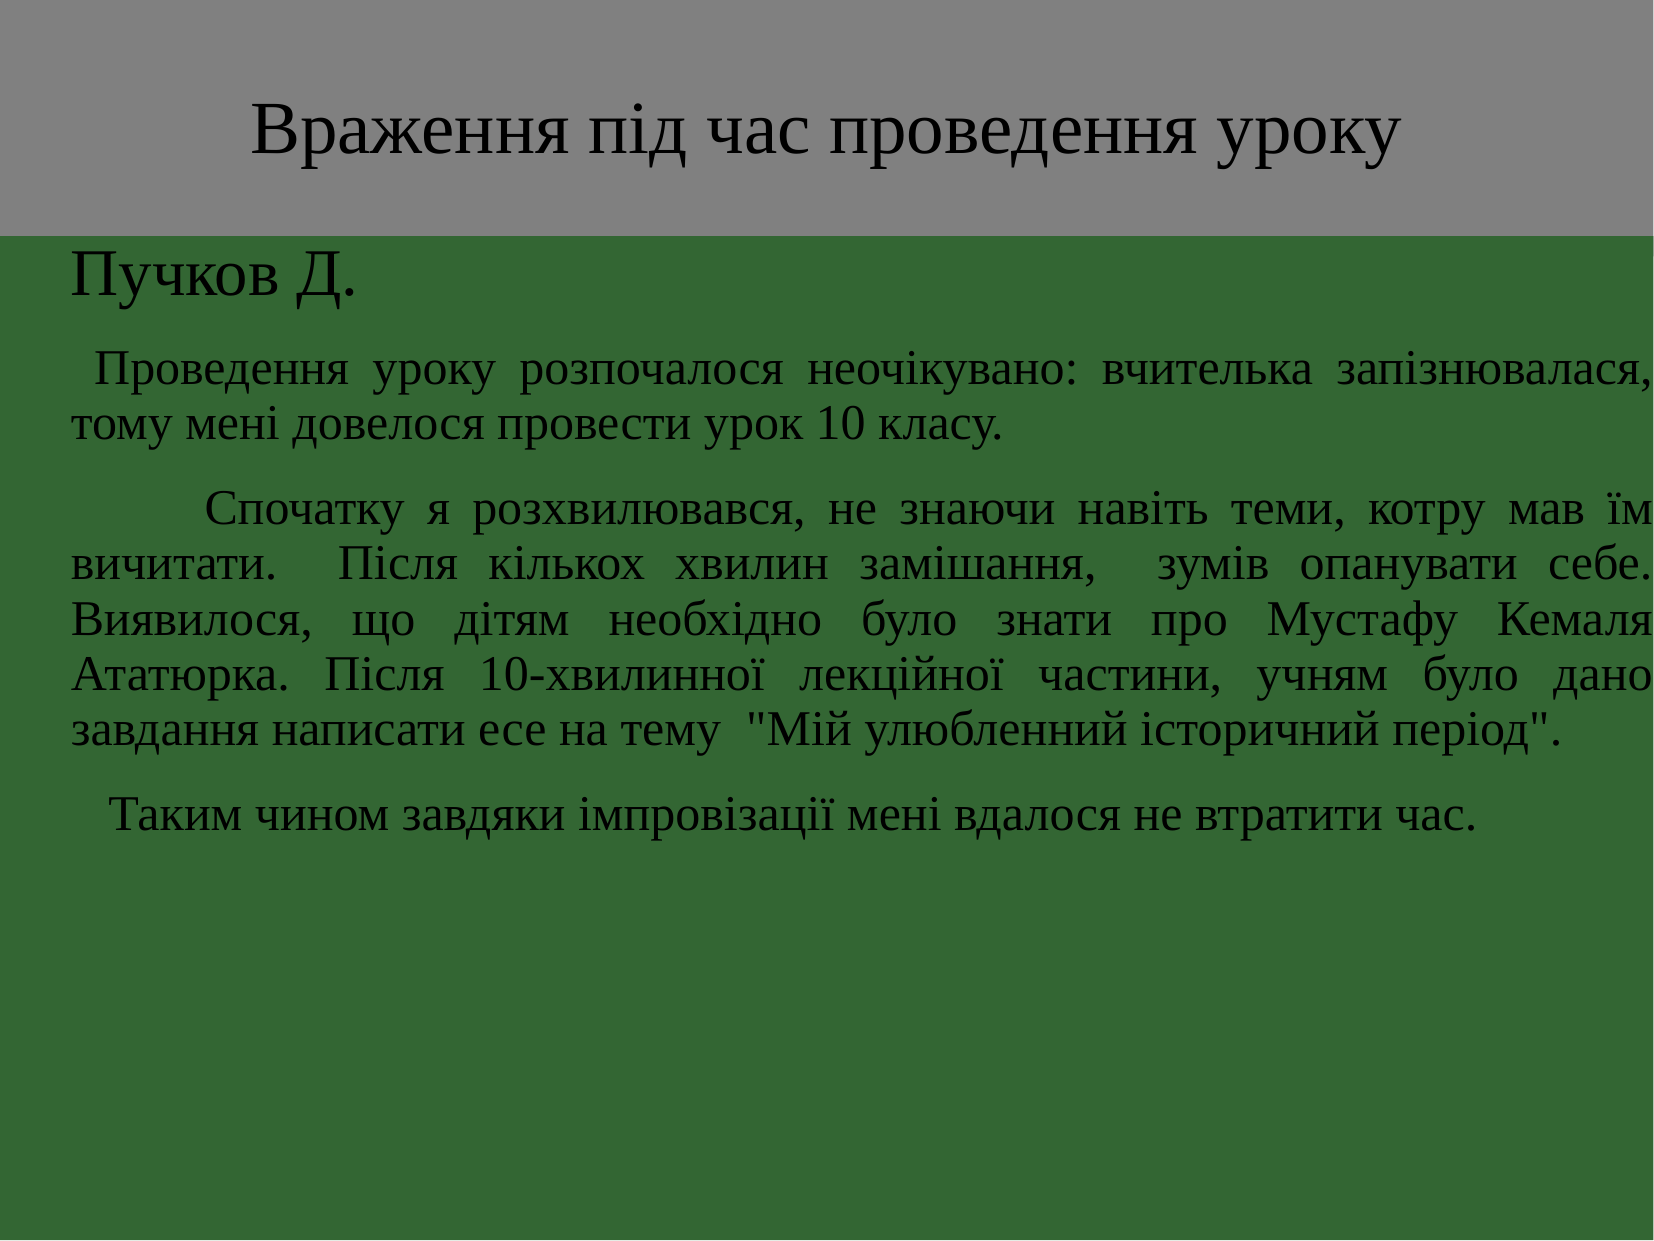

# Враження під час проведення уроку
Пучков Д.
 Проведення уроку розпочалося неочікувано: вчителька запізнювалася, тому мені довелося провести урок 10 класу.
 Спочатку я розхвилювався, не знаючи навіть теми, котру мав їм вичитати. Після кількох хвилин замішання, зумів опанувати себе. Виявилося, що дітям необхідно було знати про Мустафу Кемаля Ататюрка. Після 10-хвилинної лекційної частини, учням було дано завдання написати есе на тему "Мій улюбленний історичний період".
 Таким чином завдяки імпровізації мені вдалося не втратити час.